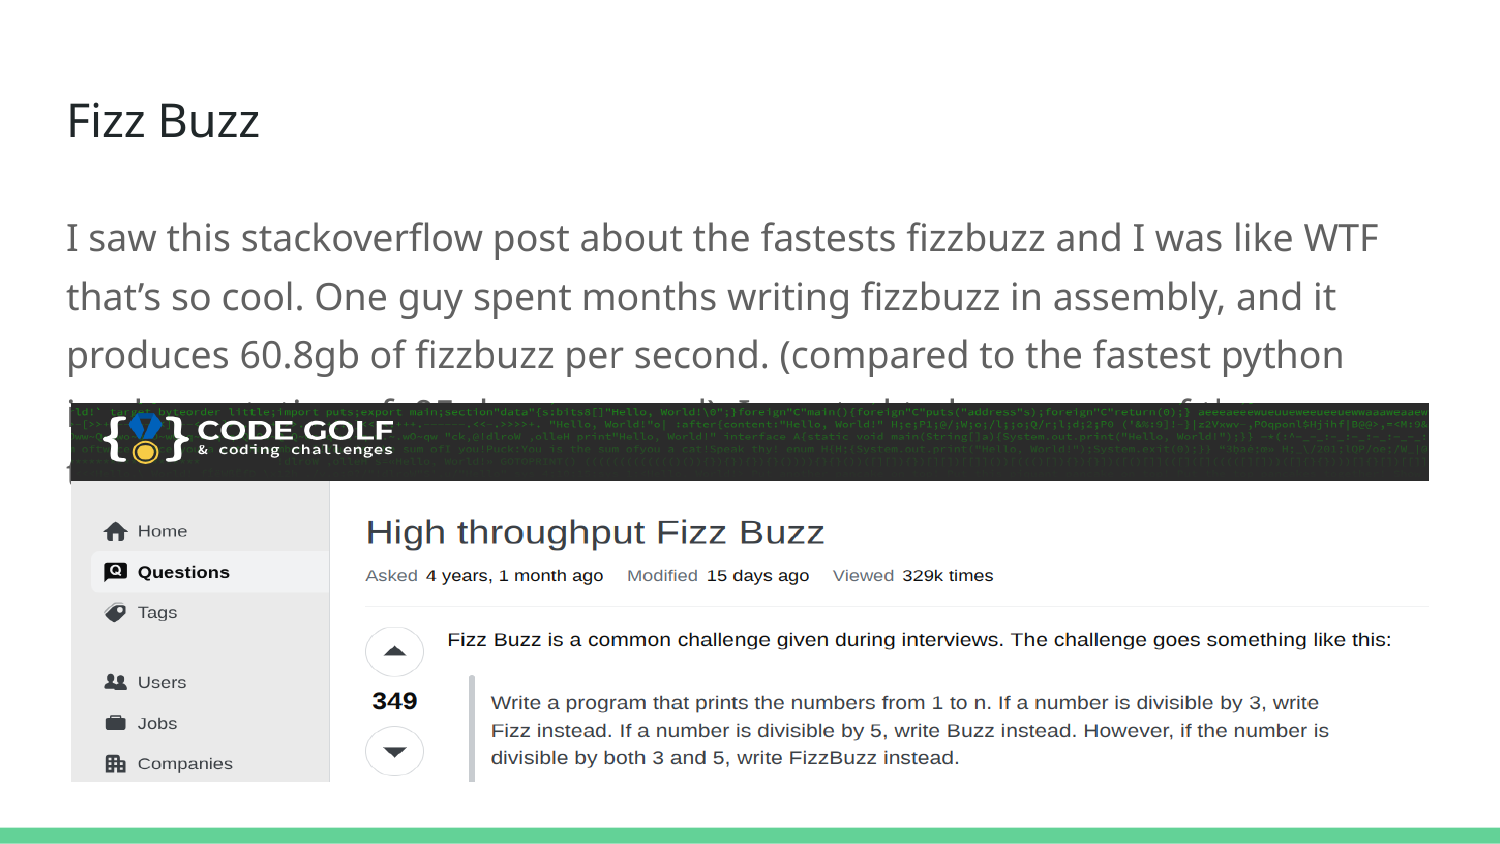

# Fizz Buzz
I saw this stackoverflow post about the fastests fizzbuzz and I was like WTF that’s so cool. One guy spent months writing fizzbuzz in assembly, and it produces 60.8gb of fizzbuzz per second. (compared to the fastest python implementation of .05gb per second). I wanted to learn some of these techniques.